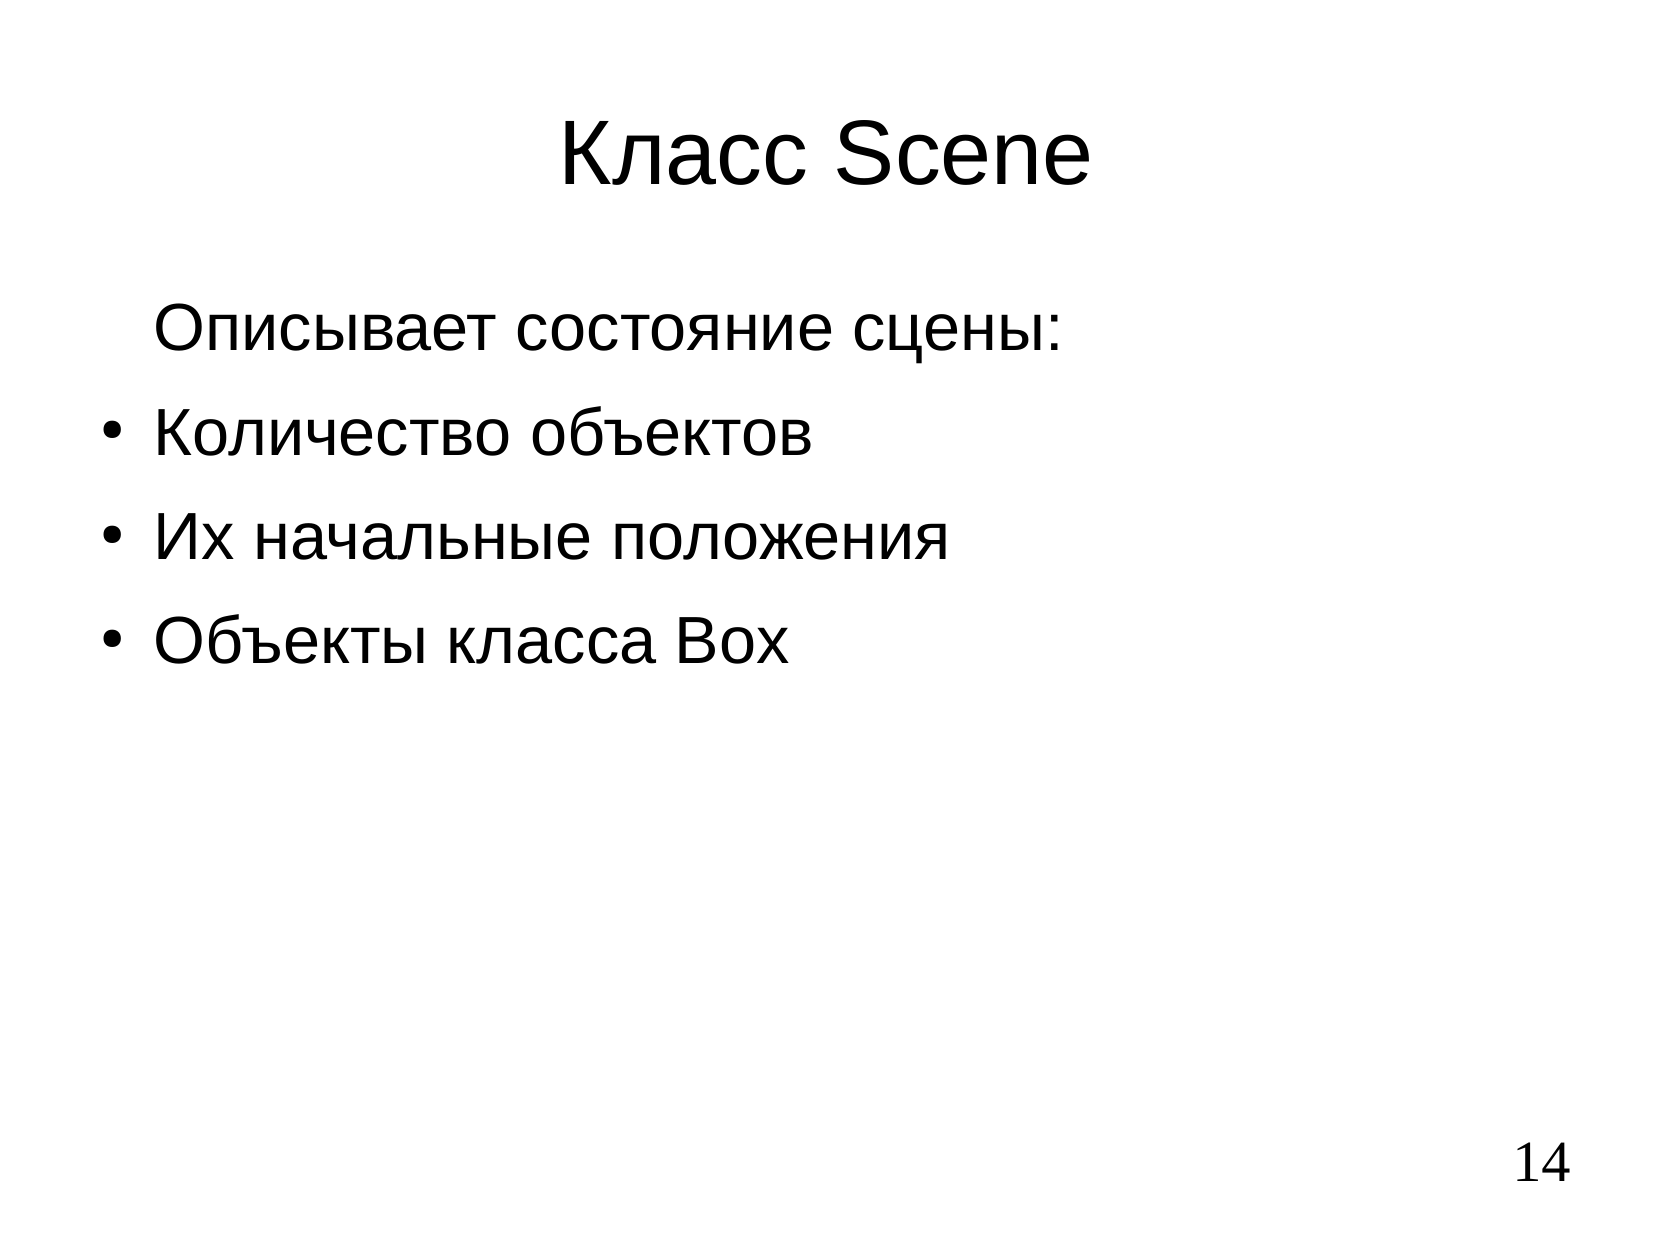

# Класс Scene
Описывает состояние сцены:
Количество объектов
Их начальные положения
Объекты класса Box
14